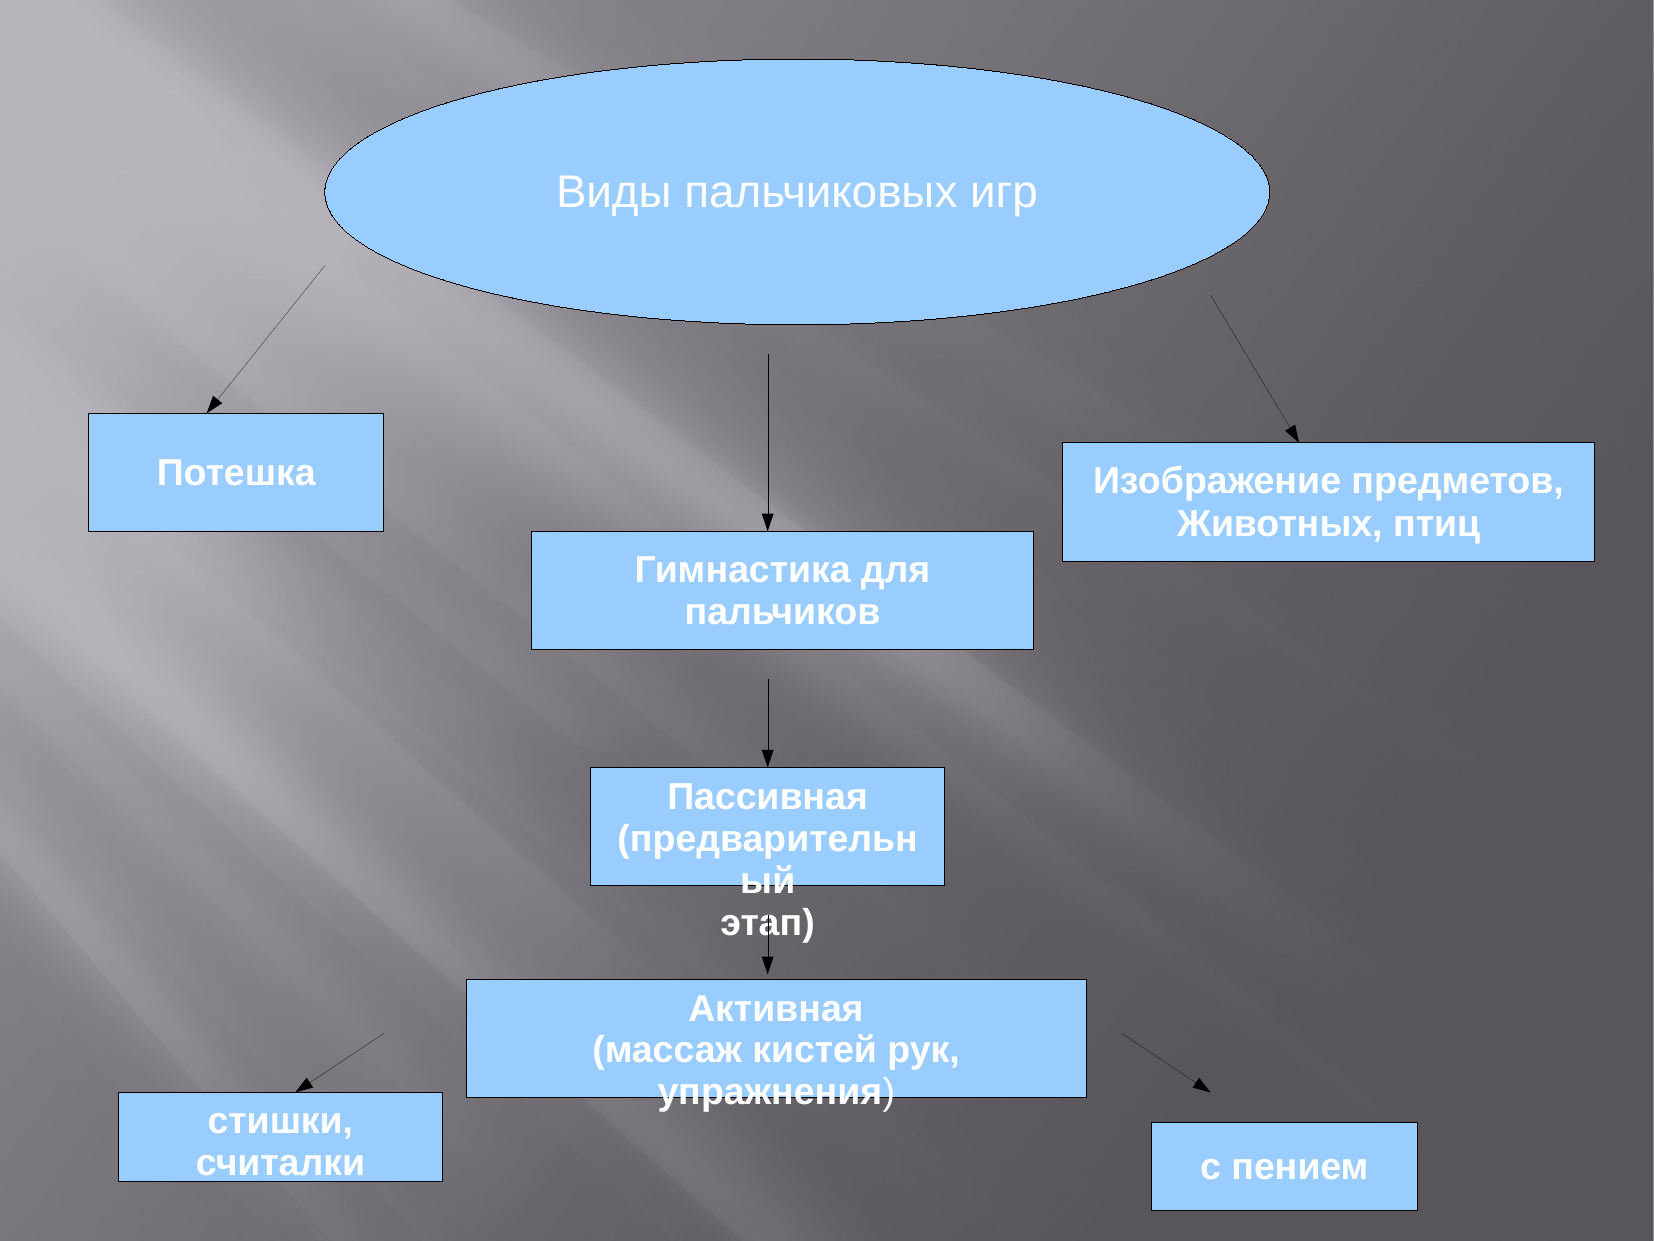

Виды пальчиковых игр
Потешка
Изображение предметов,
Животных, птиц
Гимнастика для пальчиков
Пассивная
(предварительный
этап)
Активная
(массаж кистей рук, упражнения)
стишки, считалки
с пением